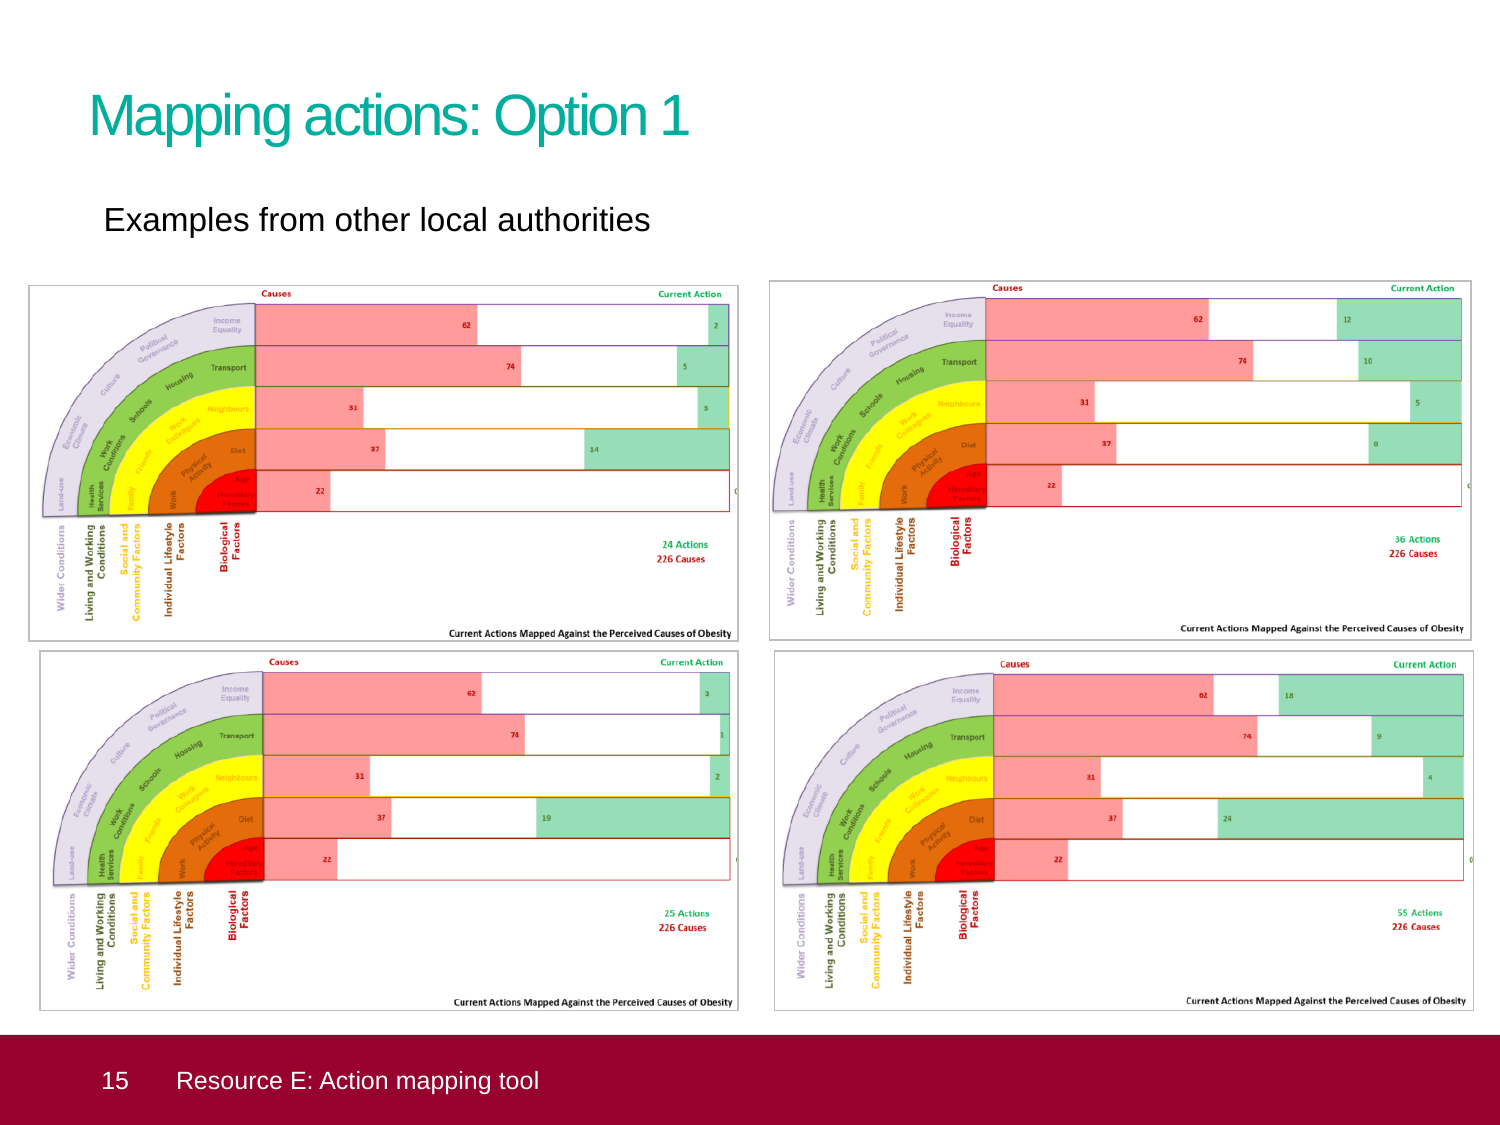

# Mapping actions: Option 1
Examples from other local authorities
 14
Resource E: Action mapping tool